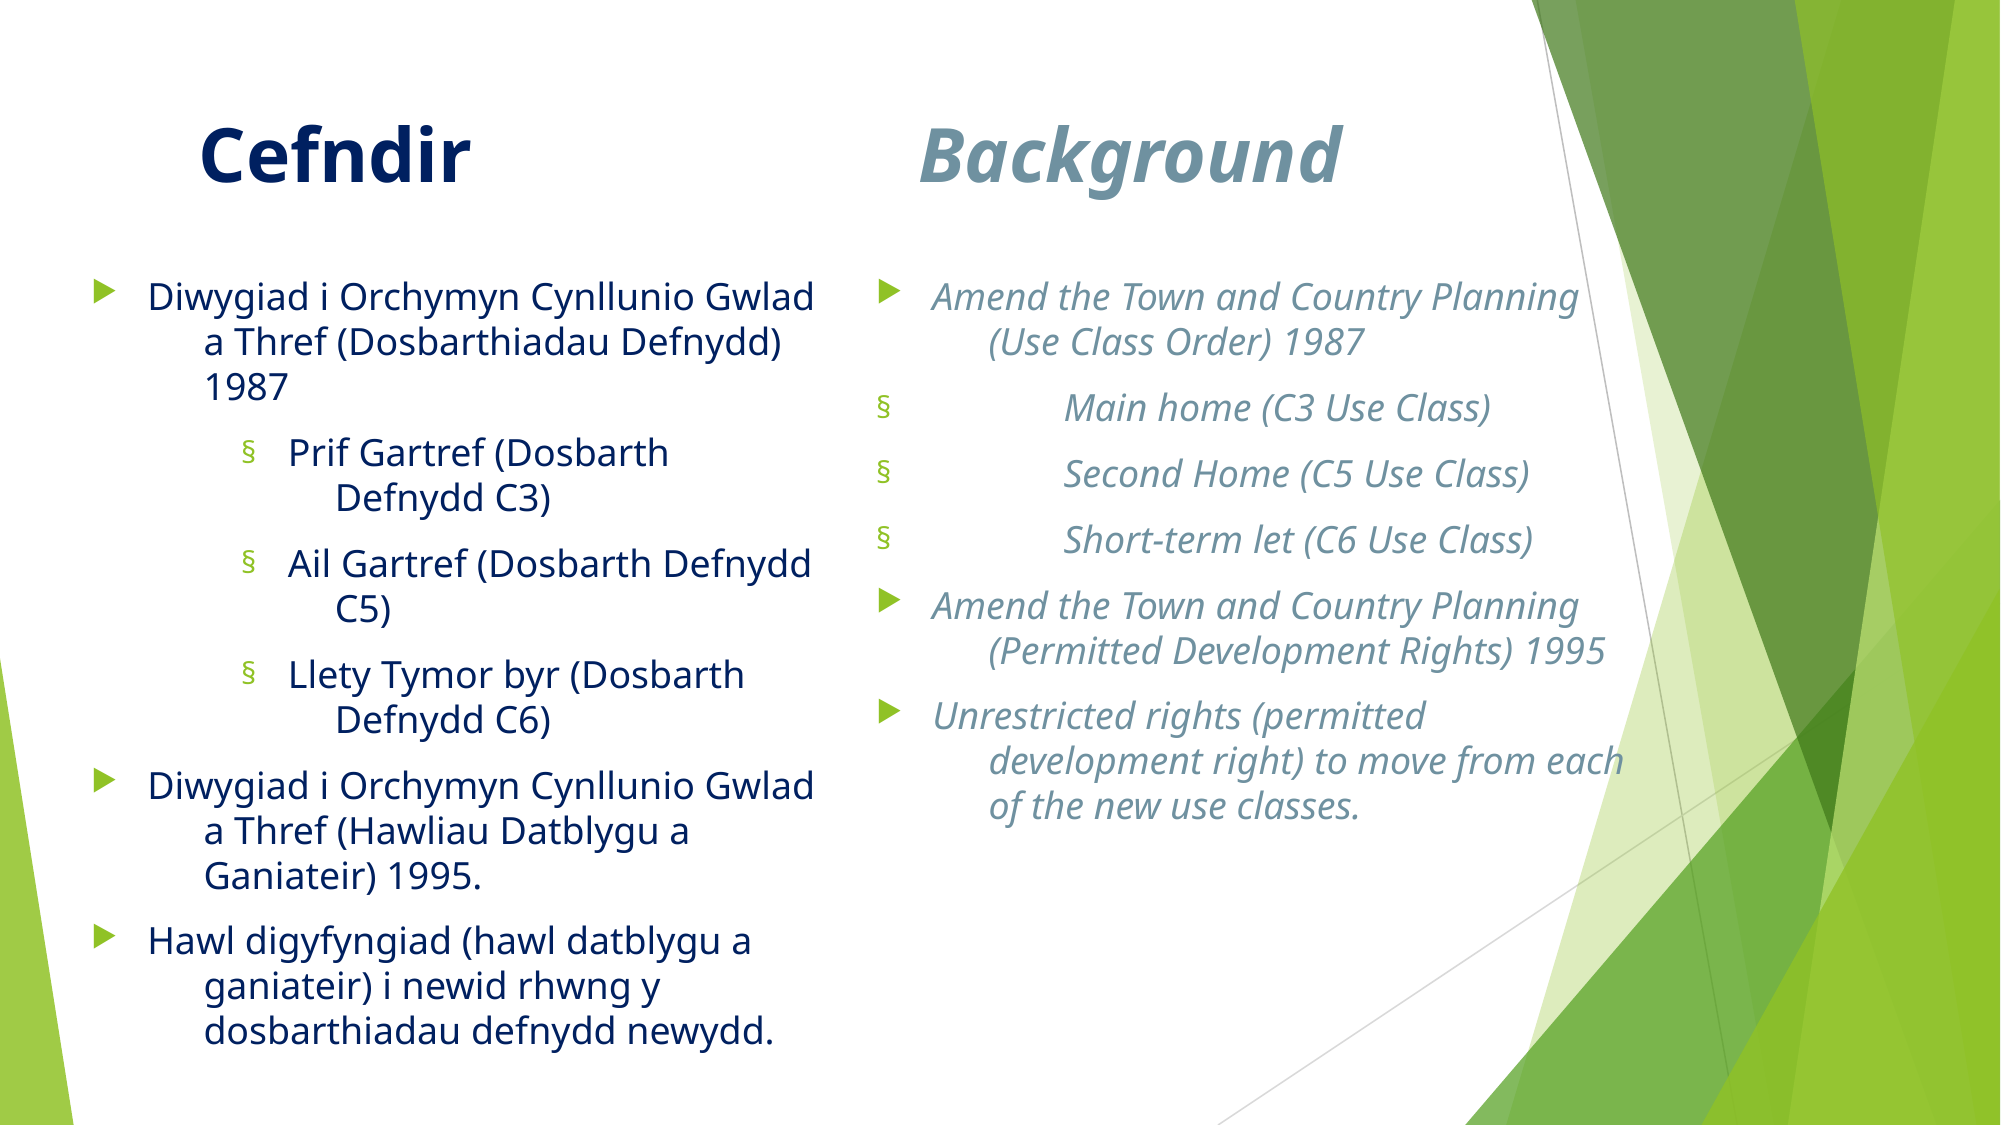

Cefndir
# Background
Diwygiad i Orchymyn Cynllunio Gwlad a Thref (Dosbarthiadau Defnydd) 1987
Prif Gartref (Dosbarth Defnydd C3)
Ail Gartref (Dosbarth Defnydd C5)
Llety Tymor byr (Dosbarth Defnydd C6)
Diwygiad i Orchymyn Cynllunio Gwlad a Thref (Hawliau Datblygu a Ganiateir) 1995.
Hawl digyfyngiad (hawl datblygu a ganiateir) i newid rhwng y dosbarthiadau defnydd newydd.
Amend the Town and Country Planning (Use Class Order) 1987
	Main home (C3 Use Class)
	Second Home (C5 Use Class)
	Short-term let (C6 Use Class)
Amend the Town and Country Planning (Permitted Development Rights) 1995
Unrestricted rights (permitted development right) to move from each of the new use classes.